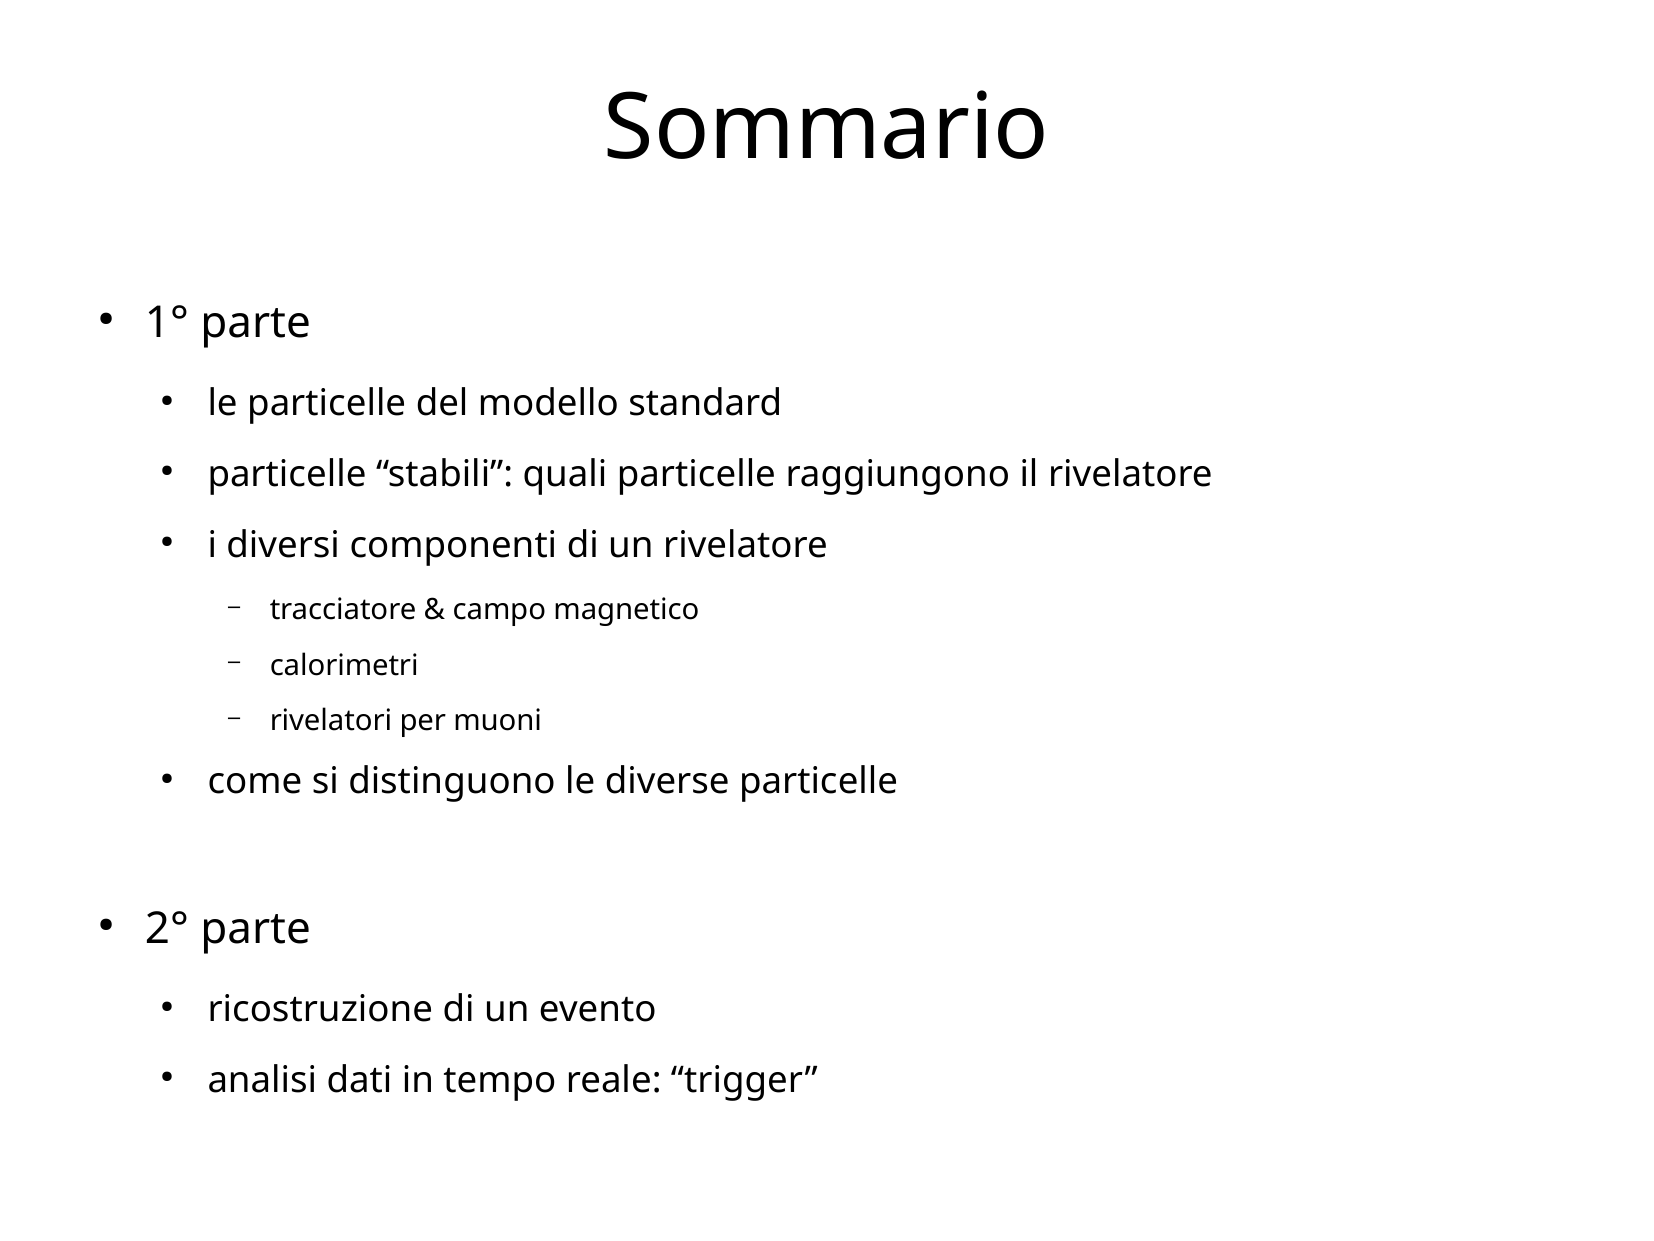

# Sommario
1° parte
le particelle del modello standard
particelle “stabili”: quali particelle raggiungono il rivelatore
i diversi componenti di un rivelatore
tracciatore & campo magnetico
calorimetri
rivelatori per muoni
come si distinguono le diverse particelle
2° parte
ricostruzione di un evento
analisi dati in tempo reale: “trigger”